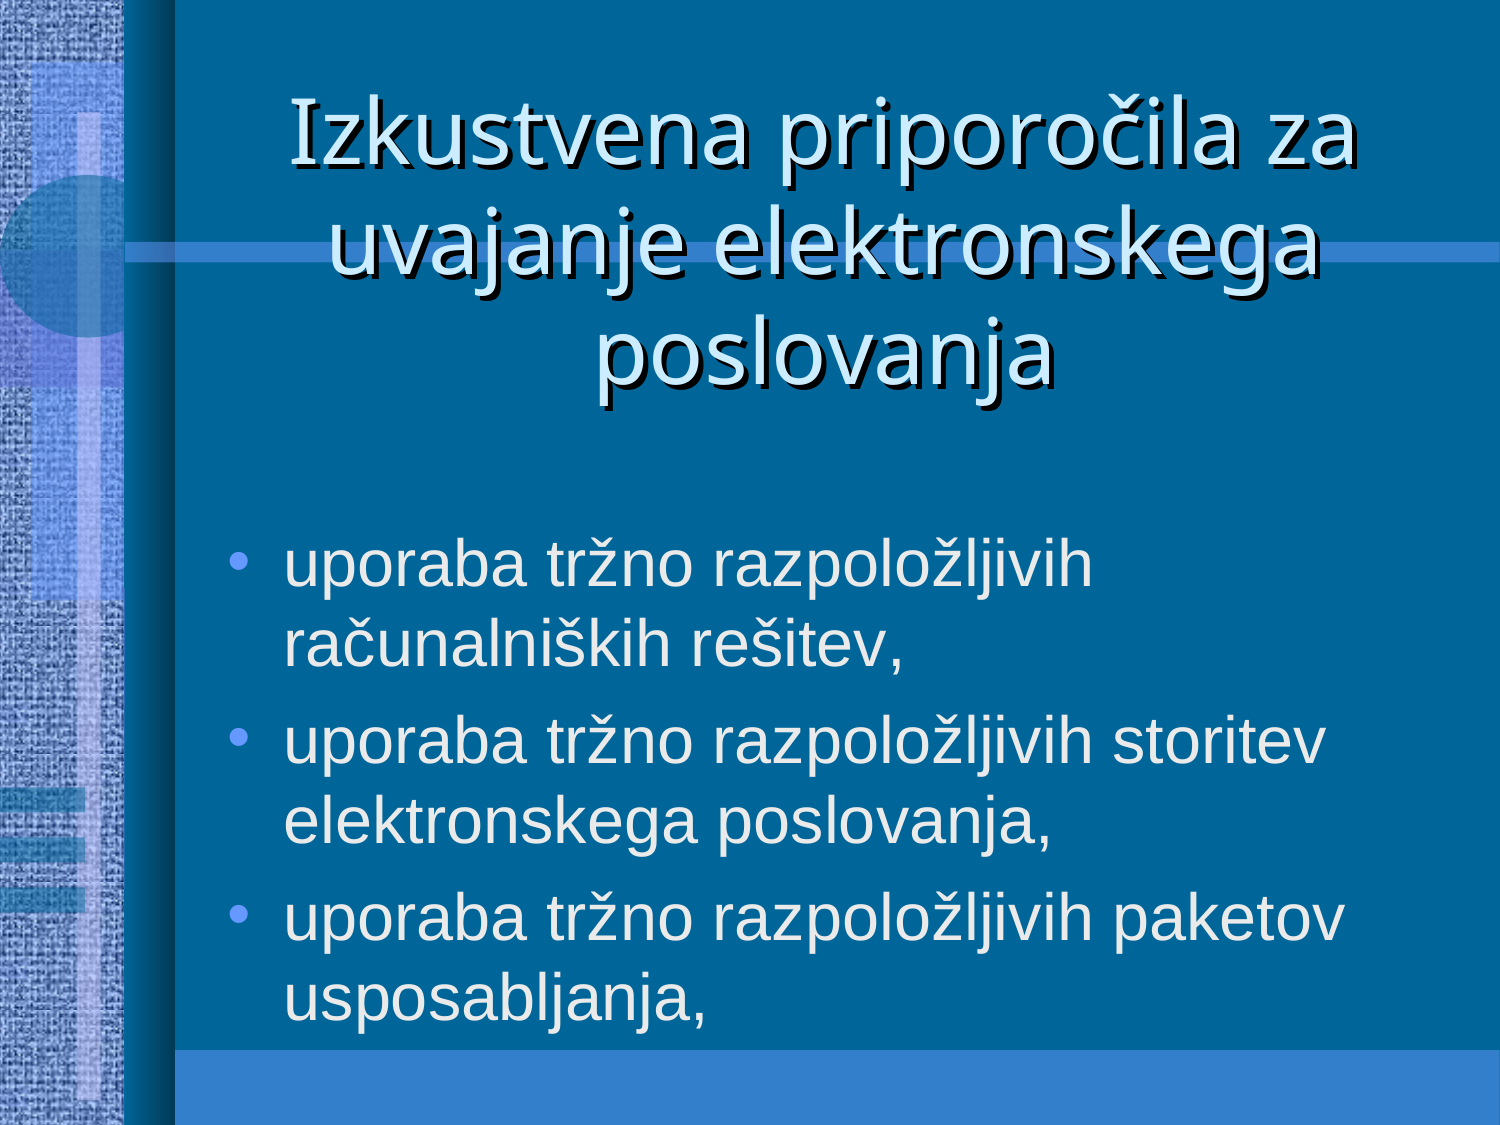

# Izkustvena priporočila za uvajanje elektronskega poslovanja
uporaba tržno razpoložljivih računalniških rešitev,
uporaba tržno razpoložljivih storitev elektronskega poslovanja,
uporaba tržno razpoložljivih paketov usposabljanja,